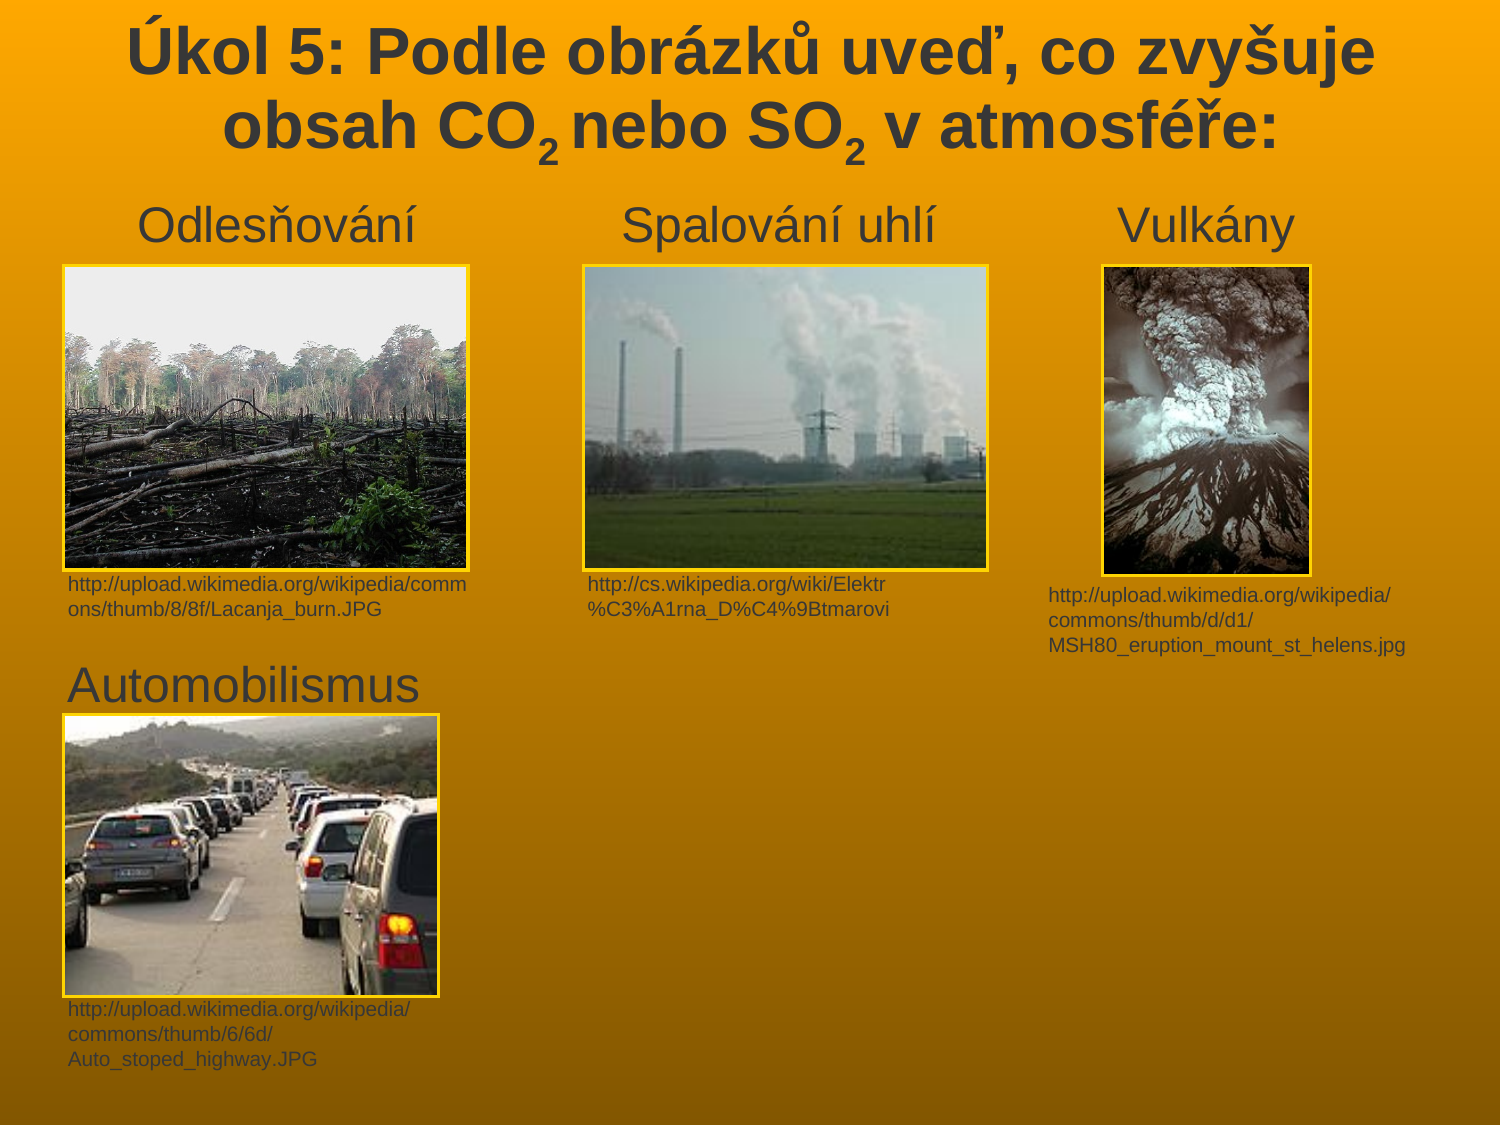

# Úkol 5: Podle obrázků uveď, co zvyšuje obsah CO2 nebo SO2 v atmosféře:
Odlesňování
Spalování uhlí
Vulkány
http://upload.wikimedia.org/wikipedia/comm
ons/thumb/8/8f/Lacanja_burn.JPG
http://cs.wikipedia.org/wiki/Elektr%C3%A1rna_D%C4%9Btmarovi
http://upload.wikimedia.org/wikipedia/commons/thumb/d/d1/MSH80_eruption_mount_st_helens.jpg
Automobilismus
http://upload.wikimedia.org/wikipedia/commons/thumb/6/6d/Auto_stoped_highway.JPG